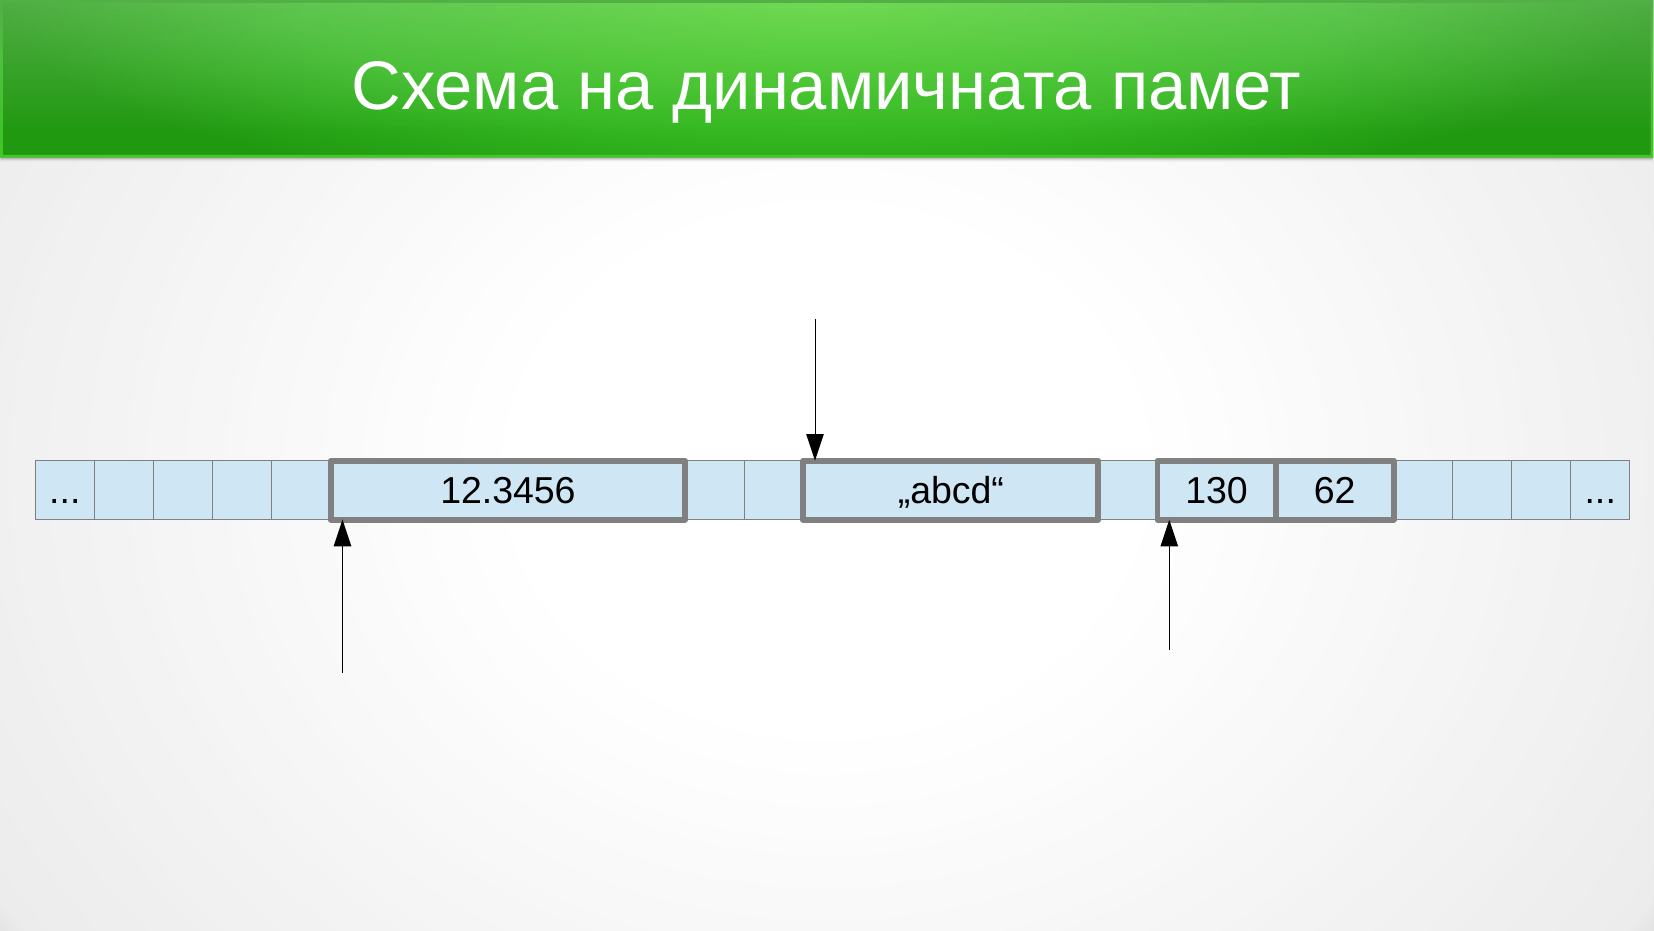

# Схема на динамичната памет
...
12.3456
„abcd“
130
62
...